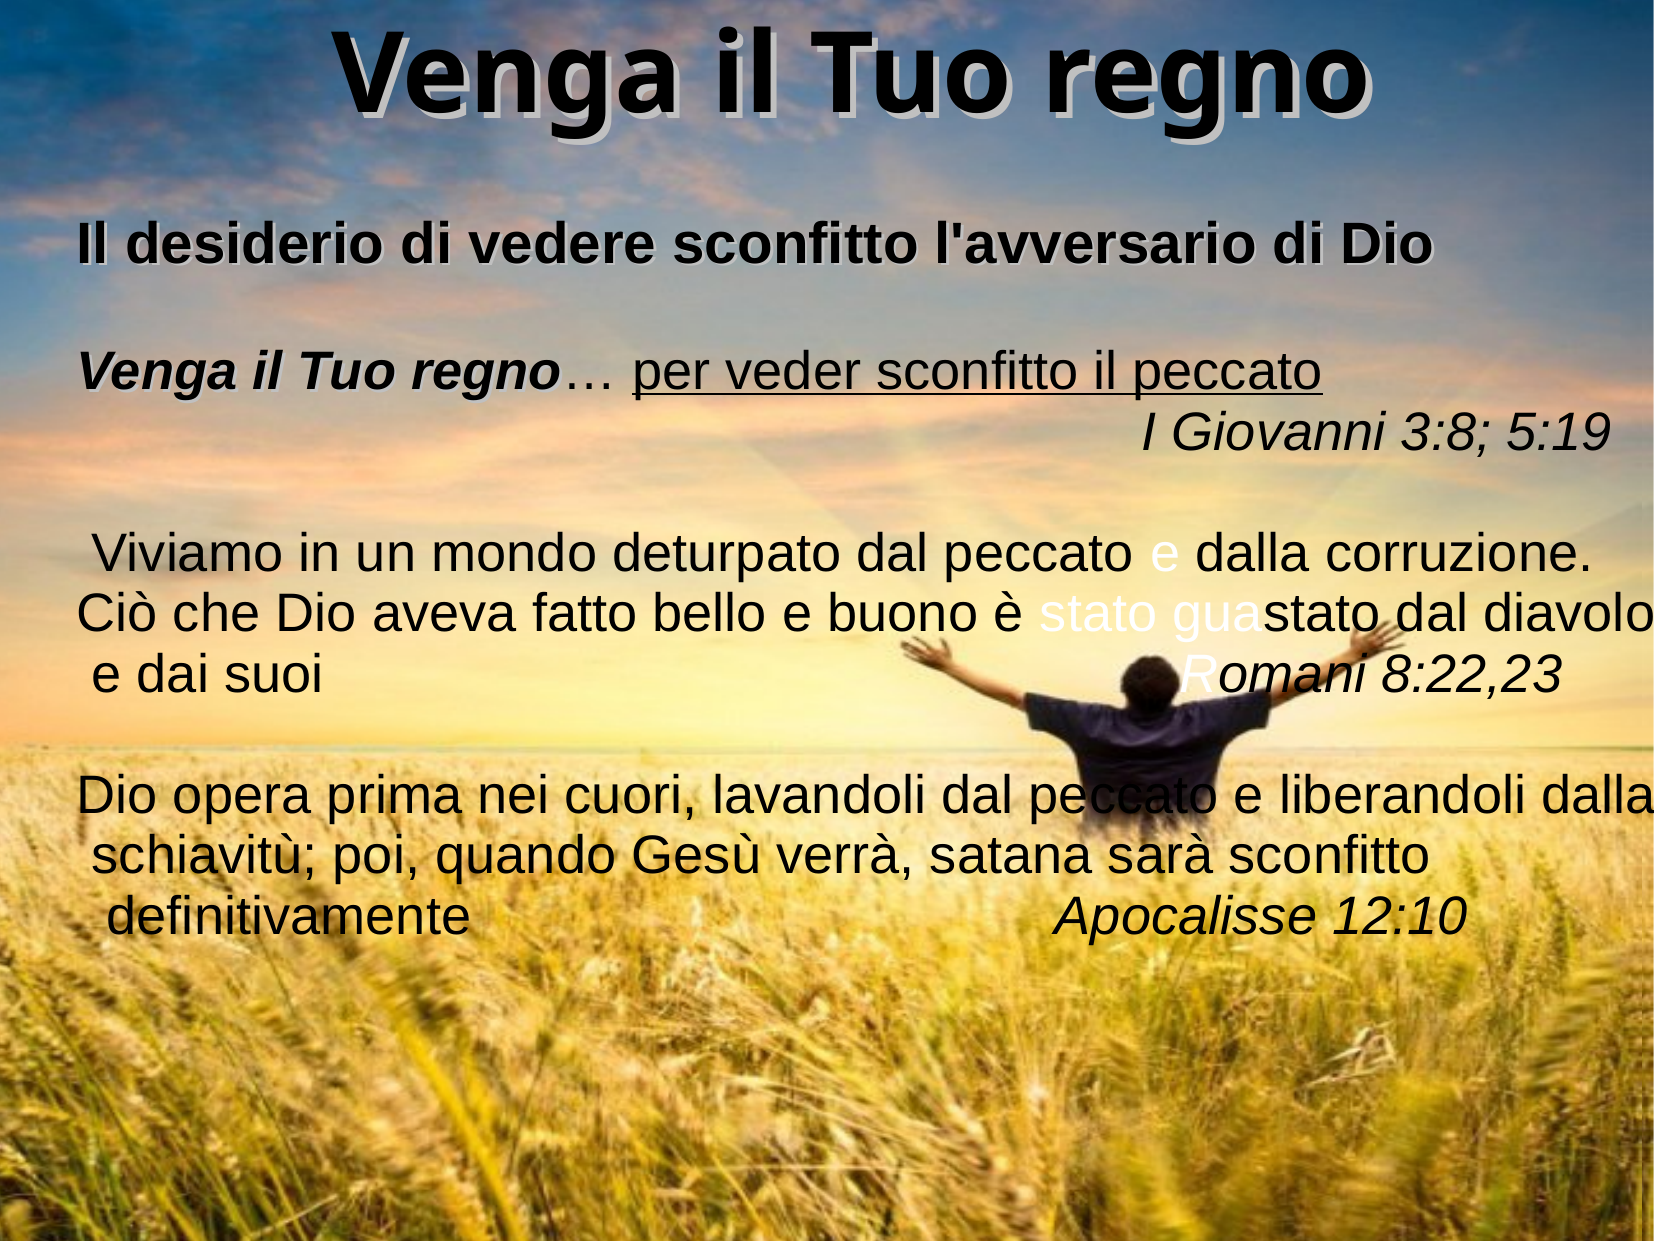

Introduzione
La cameretta.
 Ma tu, quando preghi, entra nella tua cameretta (Matteo 6:6).
Ma tu – questo implica che tu sei chiamato alla vera preghiera,
alla vera adorazione, alla vera comunione con Dio Padre!
 Dio ha delle richieste precise riguardo chi vuole adorarLo
 Giovanni 4:23,24.
 Gesù introduce un concetto caro a tutti i credenti risvegliati e ripieni dello
 Spirito Santo: la preghiera personale; è nella preghiera nascosta che
 Dio più si rivela; è la tua invocazione fervente e silenziosa che più gli è
 gradita; è il tuo grido nella valle dell’umiliazione, o la tua lode sul monte
 della vittoria che salgono come profumo soave al Suo trono.
 Fa’ orazione al Padre tuo che è nel segreto.
Dio è un Dio che si nasconde agli empi, ma che si rivela e rivela le Sue
meraviglie solo a quanti lo cercano Matteo 11:25.
Introduzione
Venga il Tuo regno
Il desiderio di vedere sconfitto l'avversario di Dio
Venga il Tuo regno… per veder sconfitto il peccato
 I Giovanni 3:8; 5:19
 Viviamo in un mondo deturpato dal peccato e dalla corruzione.
Ciò che Dio aveva fatto bello e buono è stato guastato dal diavolo
 e dai suoi Romani 8:22,23
Dio opera prima nei cuori, lavandoli dal peccato e liberandoli dalla
 schiavitù; poi, quando Gesù verrà, satana sarà sconfitto
 definitivamente Apocalisse 12:10